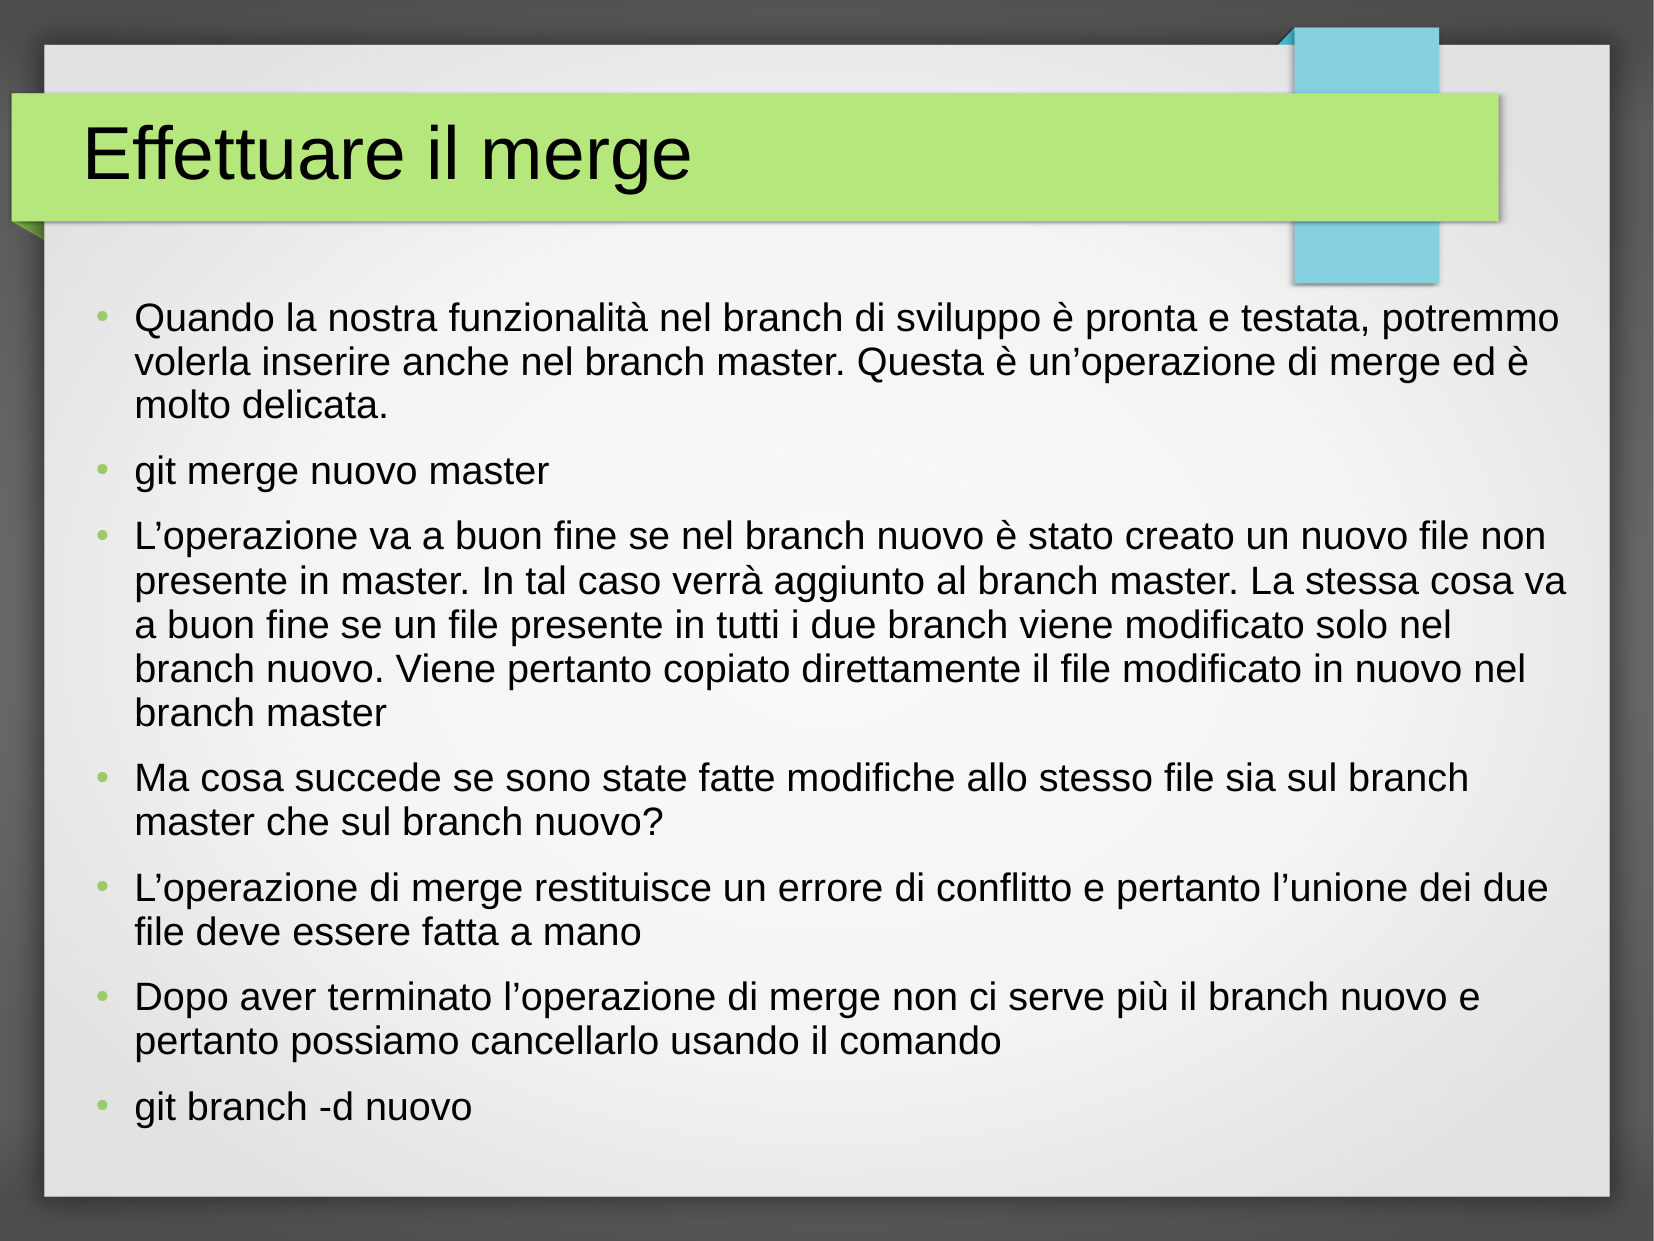

# Effettuare il merge
Quando la nostra funzionalità nel branch di sviluppo è pronta e testata, potremmo volerla inserire anche nel branch master. Questa è un’operazione di merge ed è molto delicata.
git merge nuovo master
L’operazione va a buon fine se nel branch nuovo è stato creato un nuovo file non presente in master. In tal caso verrà aggiunto al branch master. La stessa cosa va a buon fine se un file presente in tutti i due branch viene modificato solo nel branch nuovo. Viene pertanto copiato direttamente il file modificato in nuovo nel branch master
Ma cosa succede se sono state fatte modifiche allo stesso file sia sul branch master che sul branch nuovo?
L’operazione di merge restituisce un errore di conflitto e pertanto l’unione dei due file deve essere fatta a mano
Dopo aver terminato l’operazione di merge non ci serve più il branch nuovo e pertanto possiamo cancellarlo usando il comando
git branch -d nuovo